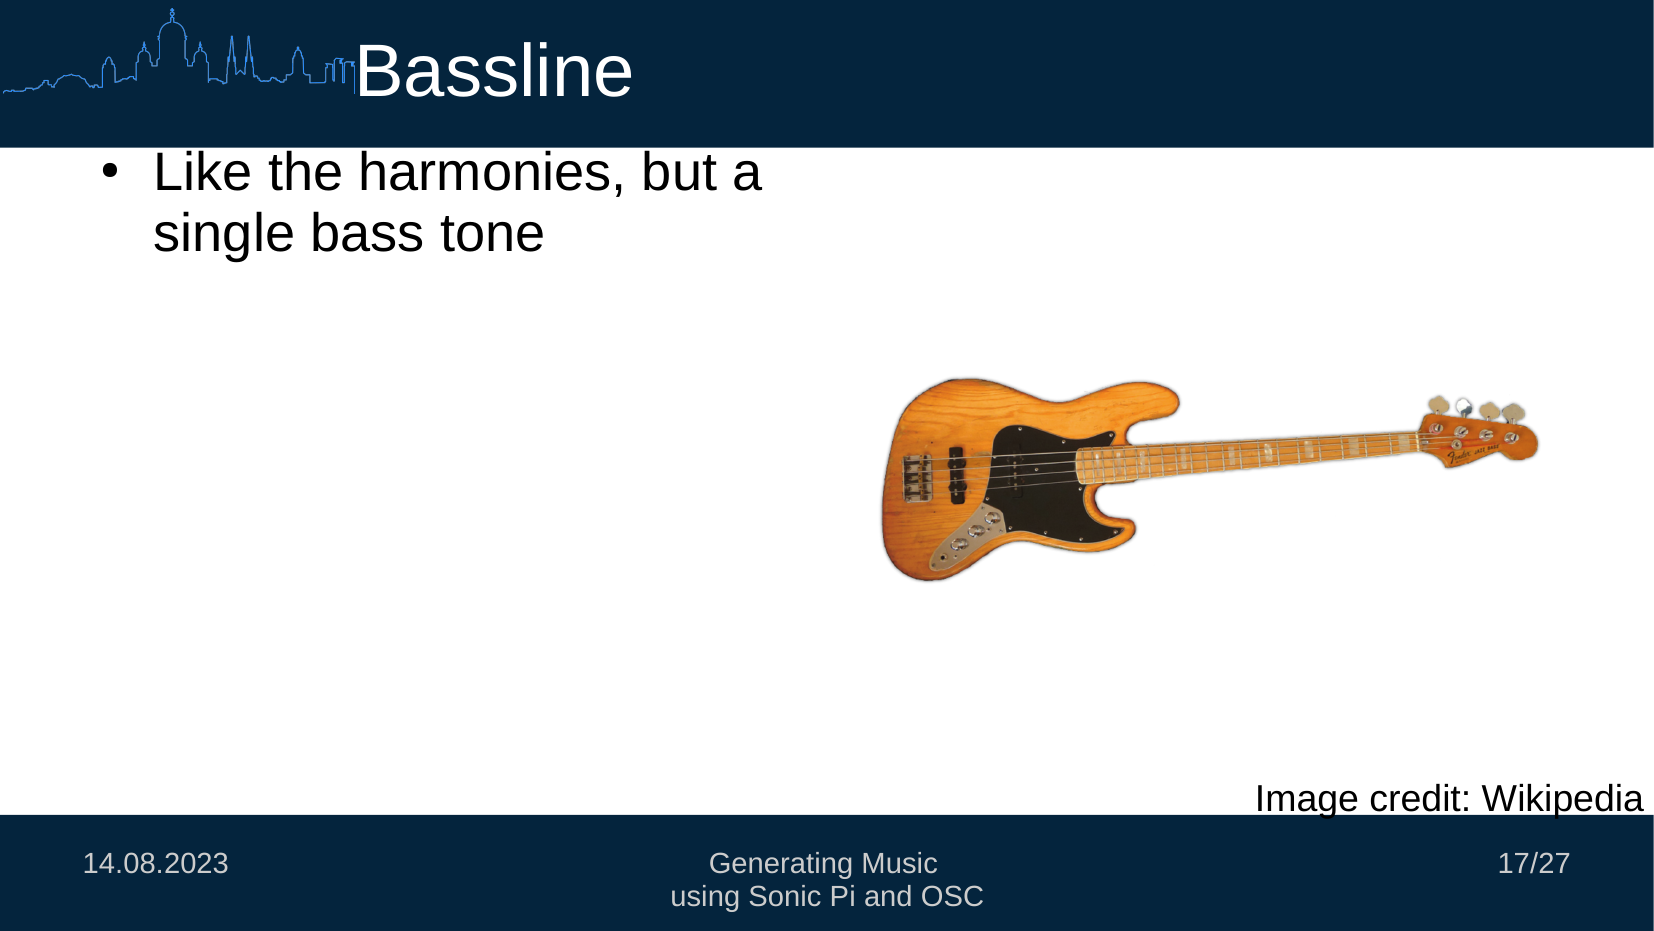

# Bassline
Like the harmonies, but a single bass tone
Image credit: Wikipedia
08. März 2019
17